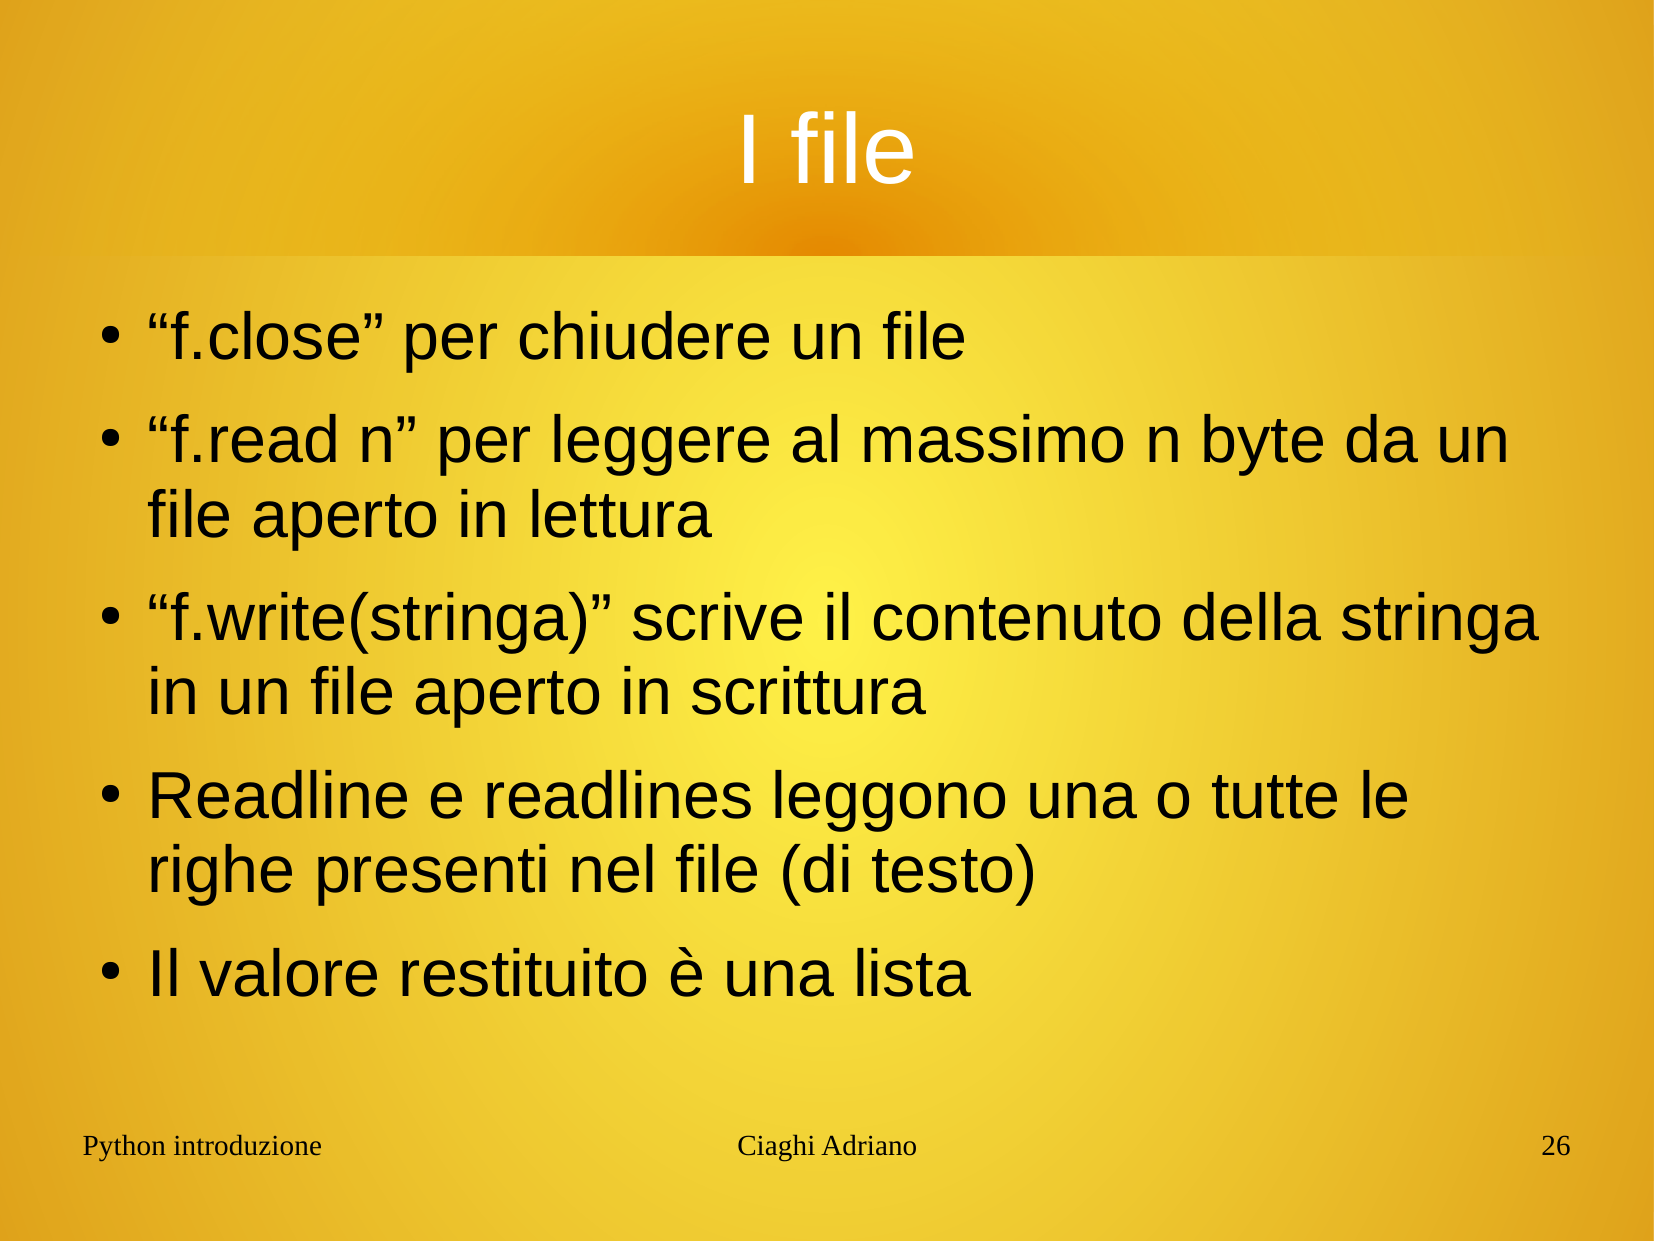

# I file
“f.close” per chiudere un file
“f.read n” per leggere al massimo n byte da un file aperto in lettura
“f.write(stringa)” scrive il contenuto della stringa in un file aperto in scrittura
Readline e readlines leggono una o tutte le righe presenti nel file (di testo)
Il valore restituito è una lista
Python introduzione
Ciaghi Adriano
26